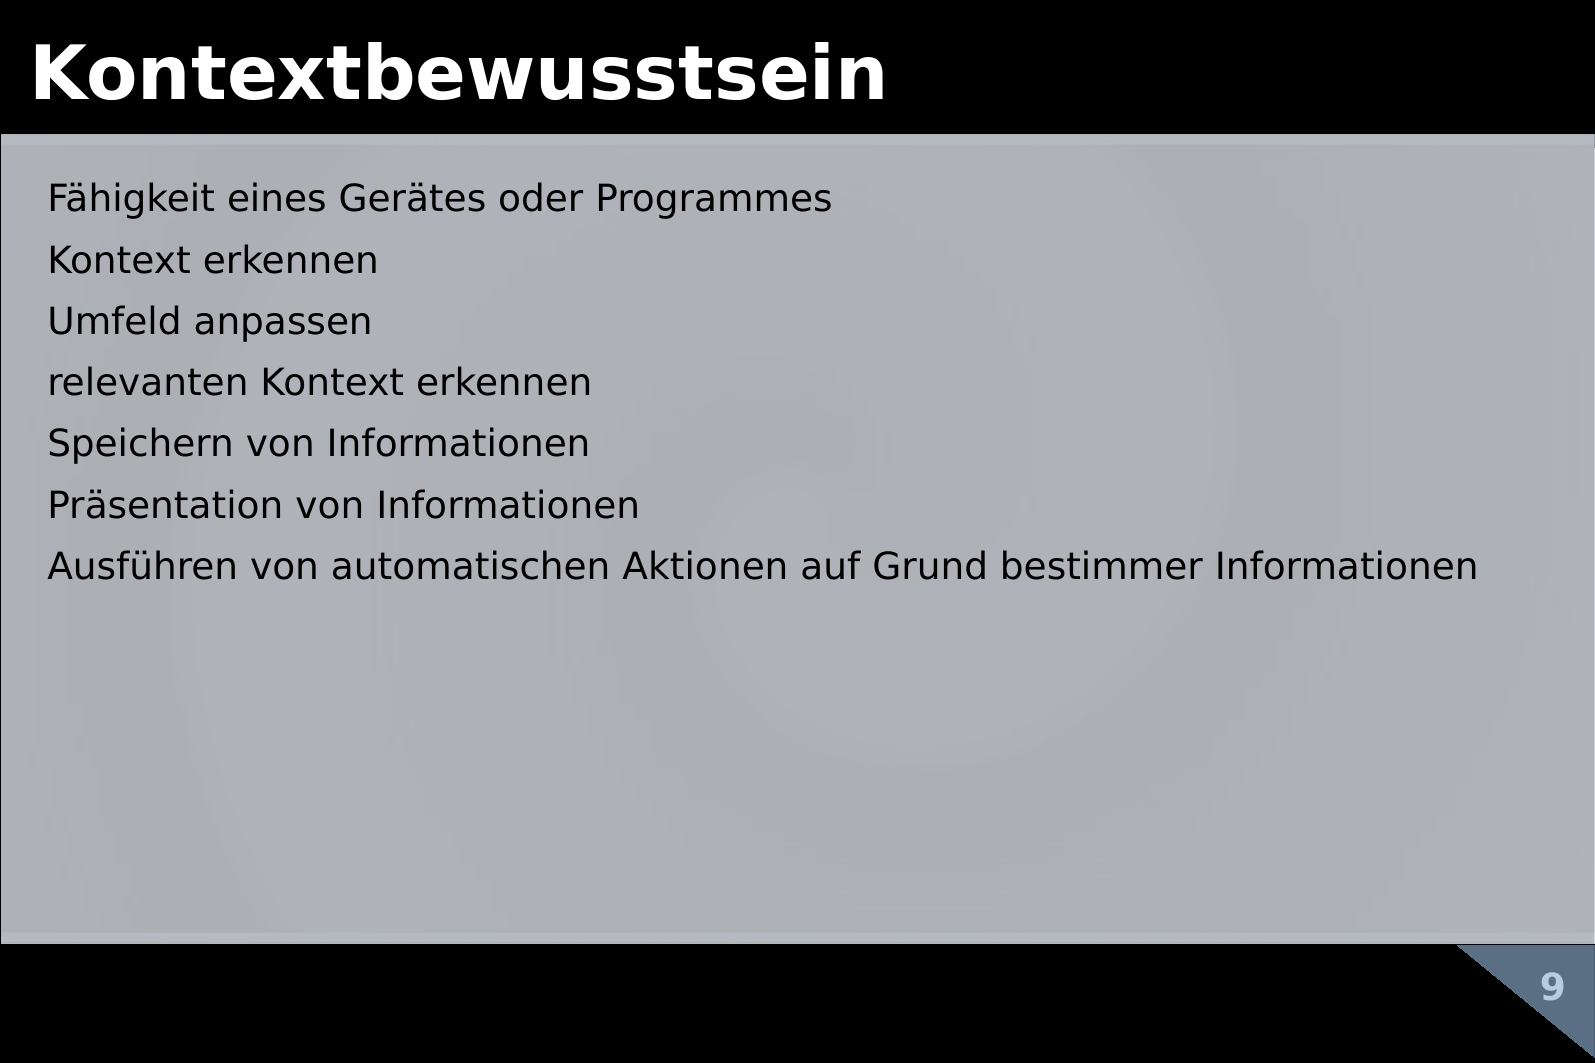

# Kontextbewusstsein
Fähigkeit eines Gerätes oder Programmes
Kontext erkennen
Umfeld anpassen
relevanten Kontext erkennen
Speichern von Informationen
Präsentation von Informationen
Ausführen von automatischen Aktionen auf Grund bestimmer Informationen